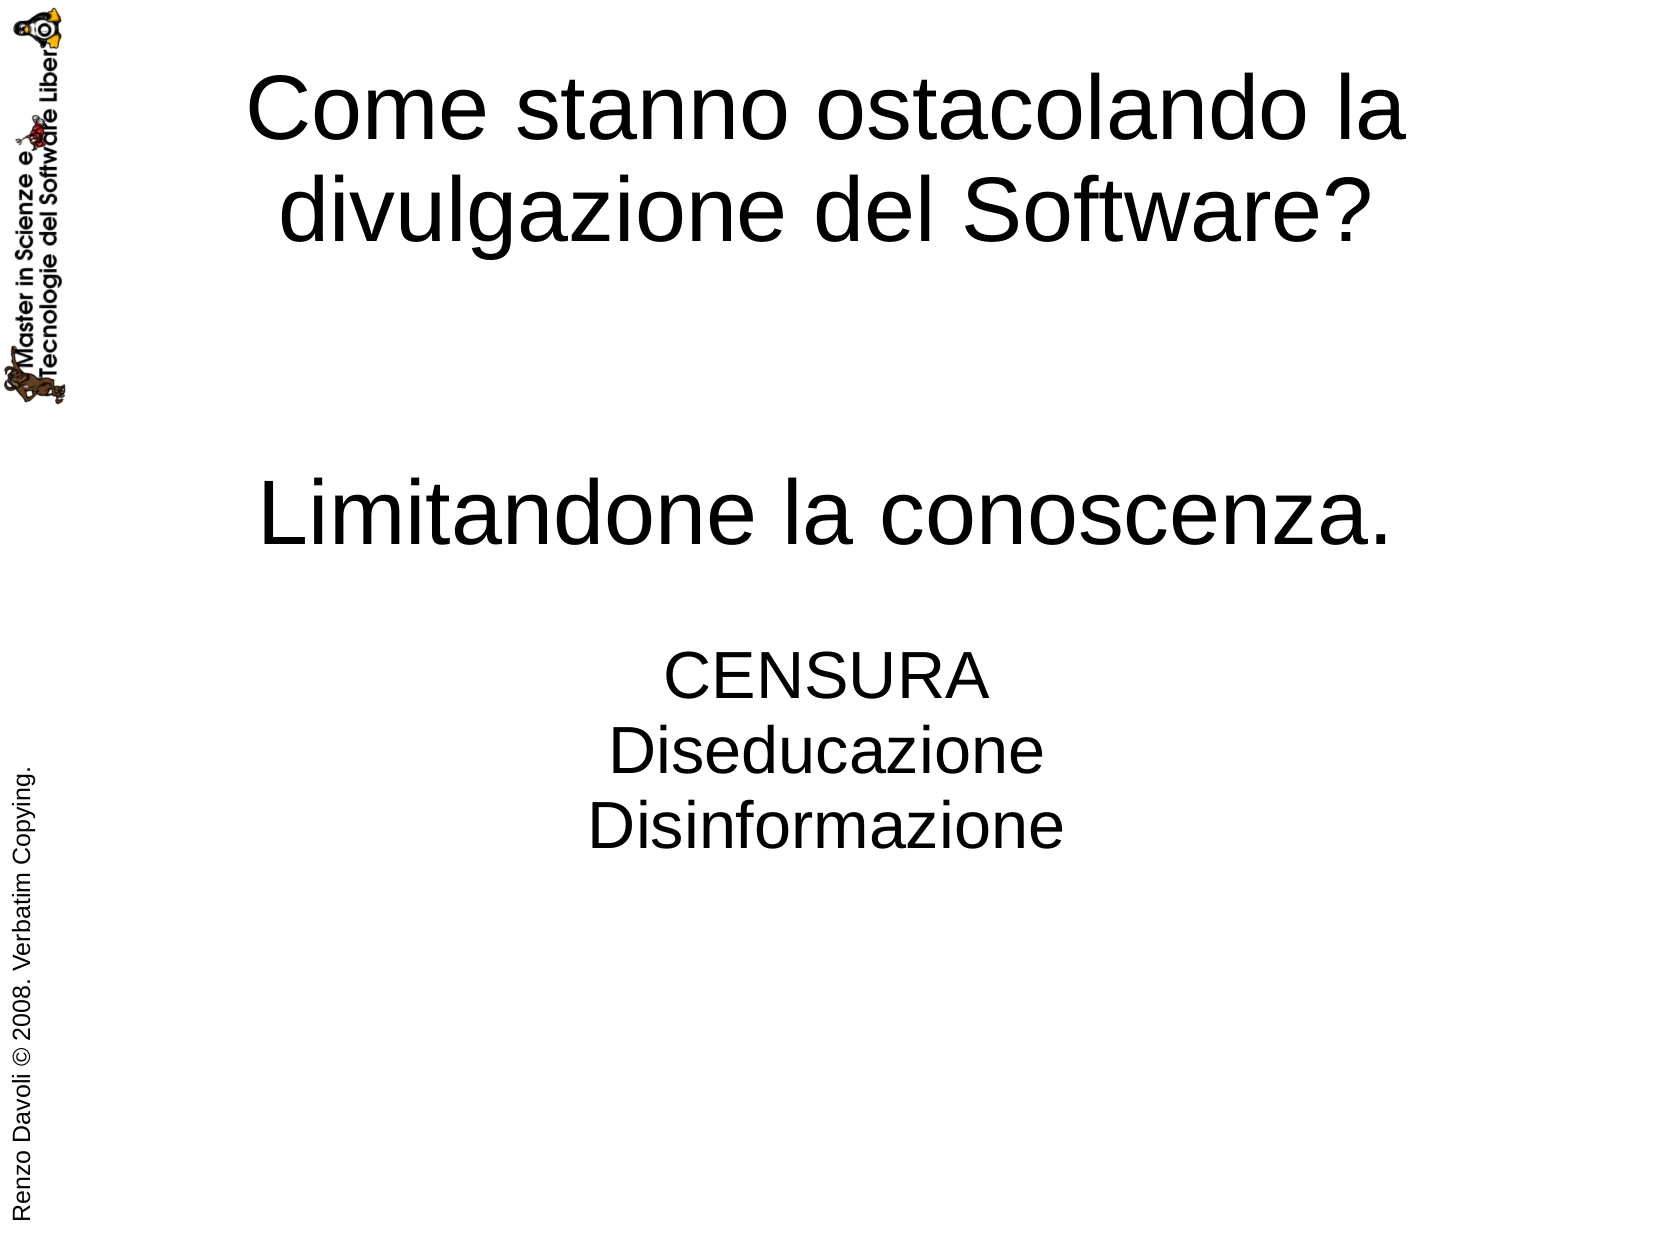

# Come stanno ostacolando la divulgazione del Software?
Limitandone la conoscenza.
CENSURA
Diseducazione
Disinformazione